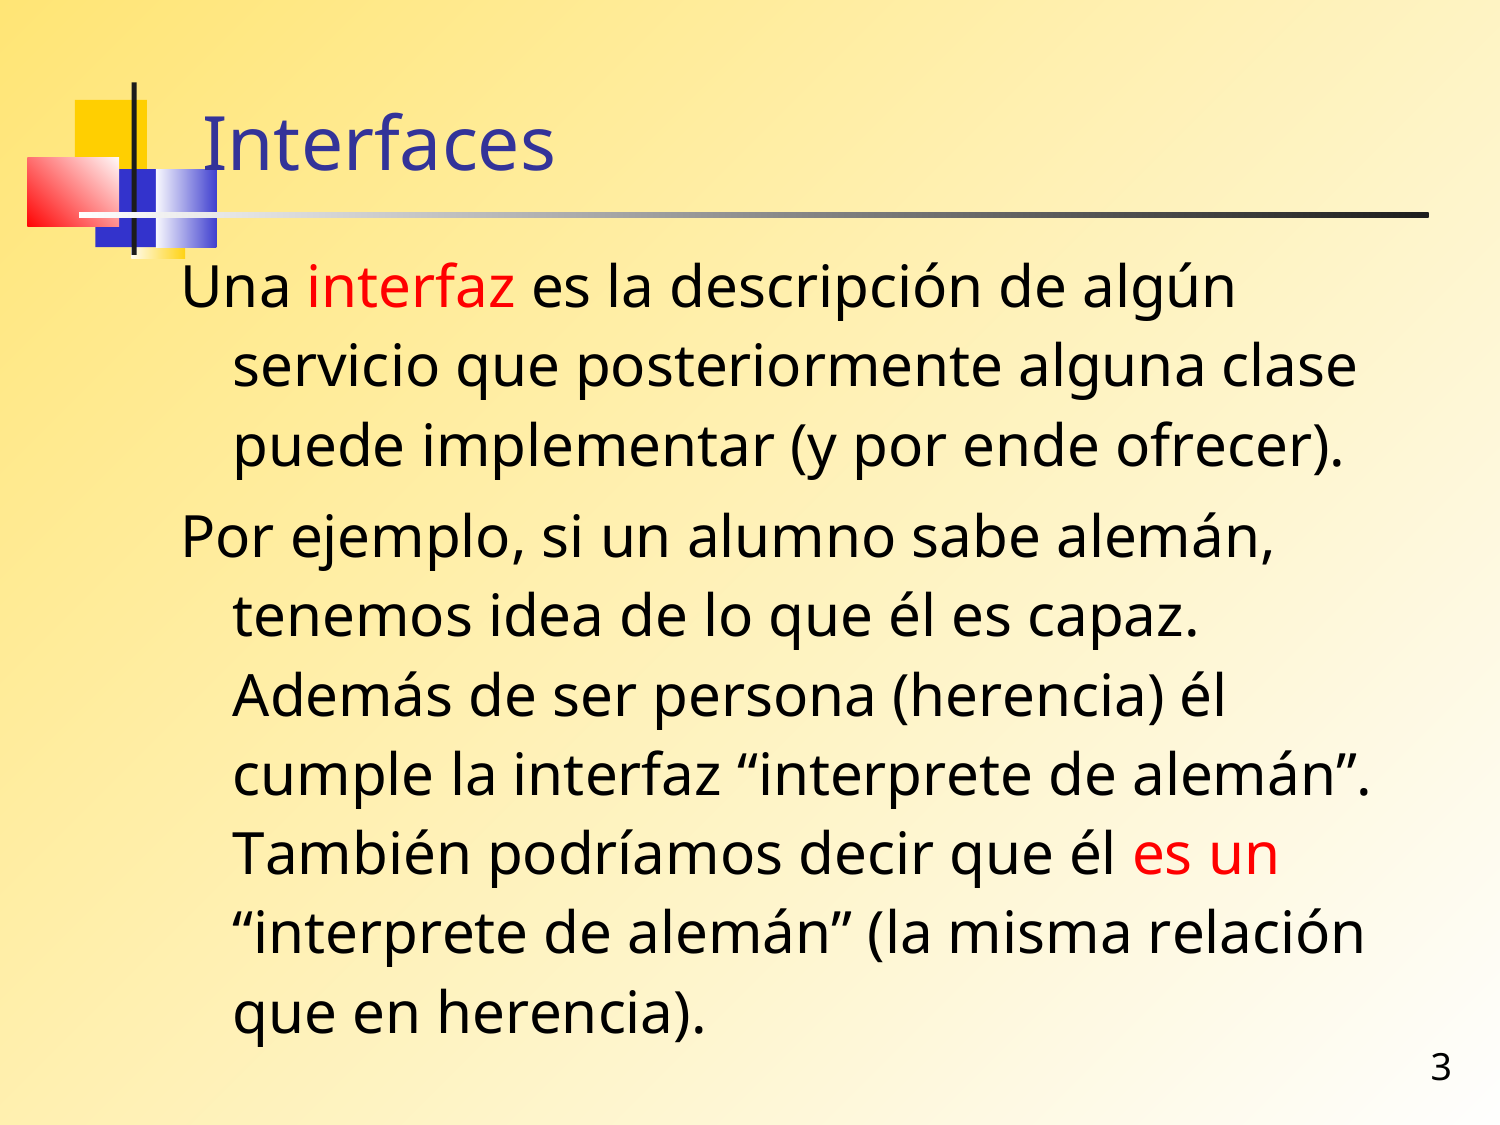

# Interfaces
Una interfaz es la descripción de algún servicio que posteriormente alguna clase puede implementar (y por ende ofrecer).
Por ejemplo, si un alumno sabe alemán, tenemos idea de lo que él es capaz. Además de ser persona (herencia) él cumple la interfaz “interprete de alemán”. También podríamos decir que él es un “interprete de alemán” (la misma relación que en herencia).
3